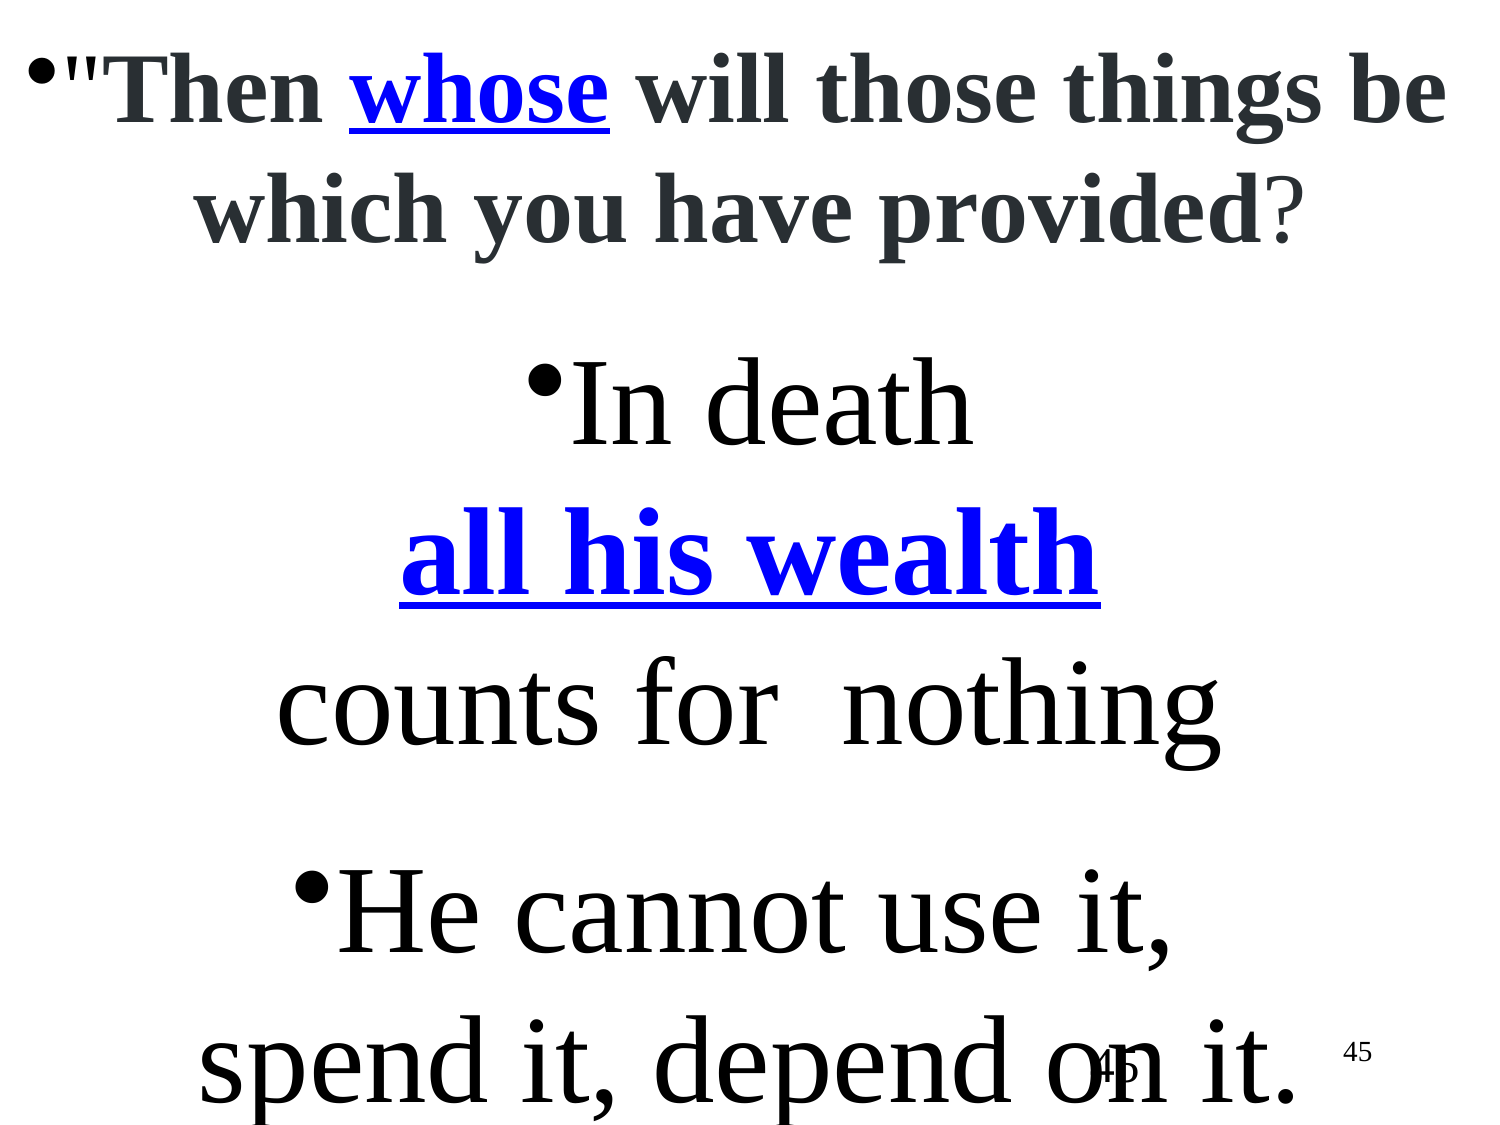

"Then whose will those things be
which you have provided?
In death
 all his wealth
counts for nothing
He cannot use it,
spend it, depend on it.
45